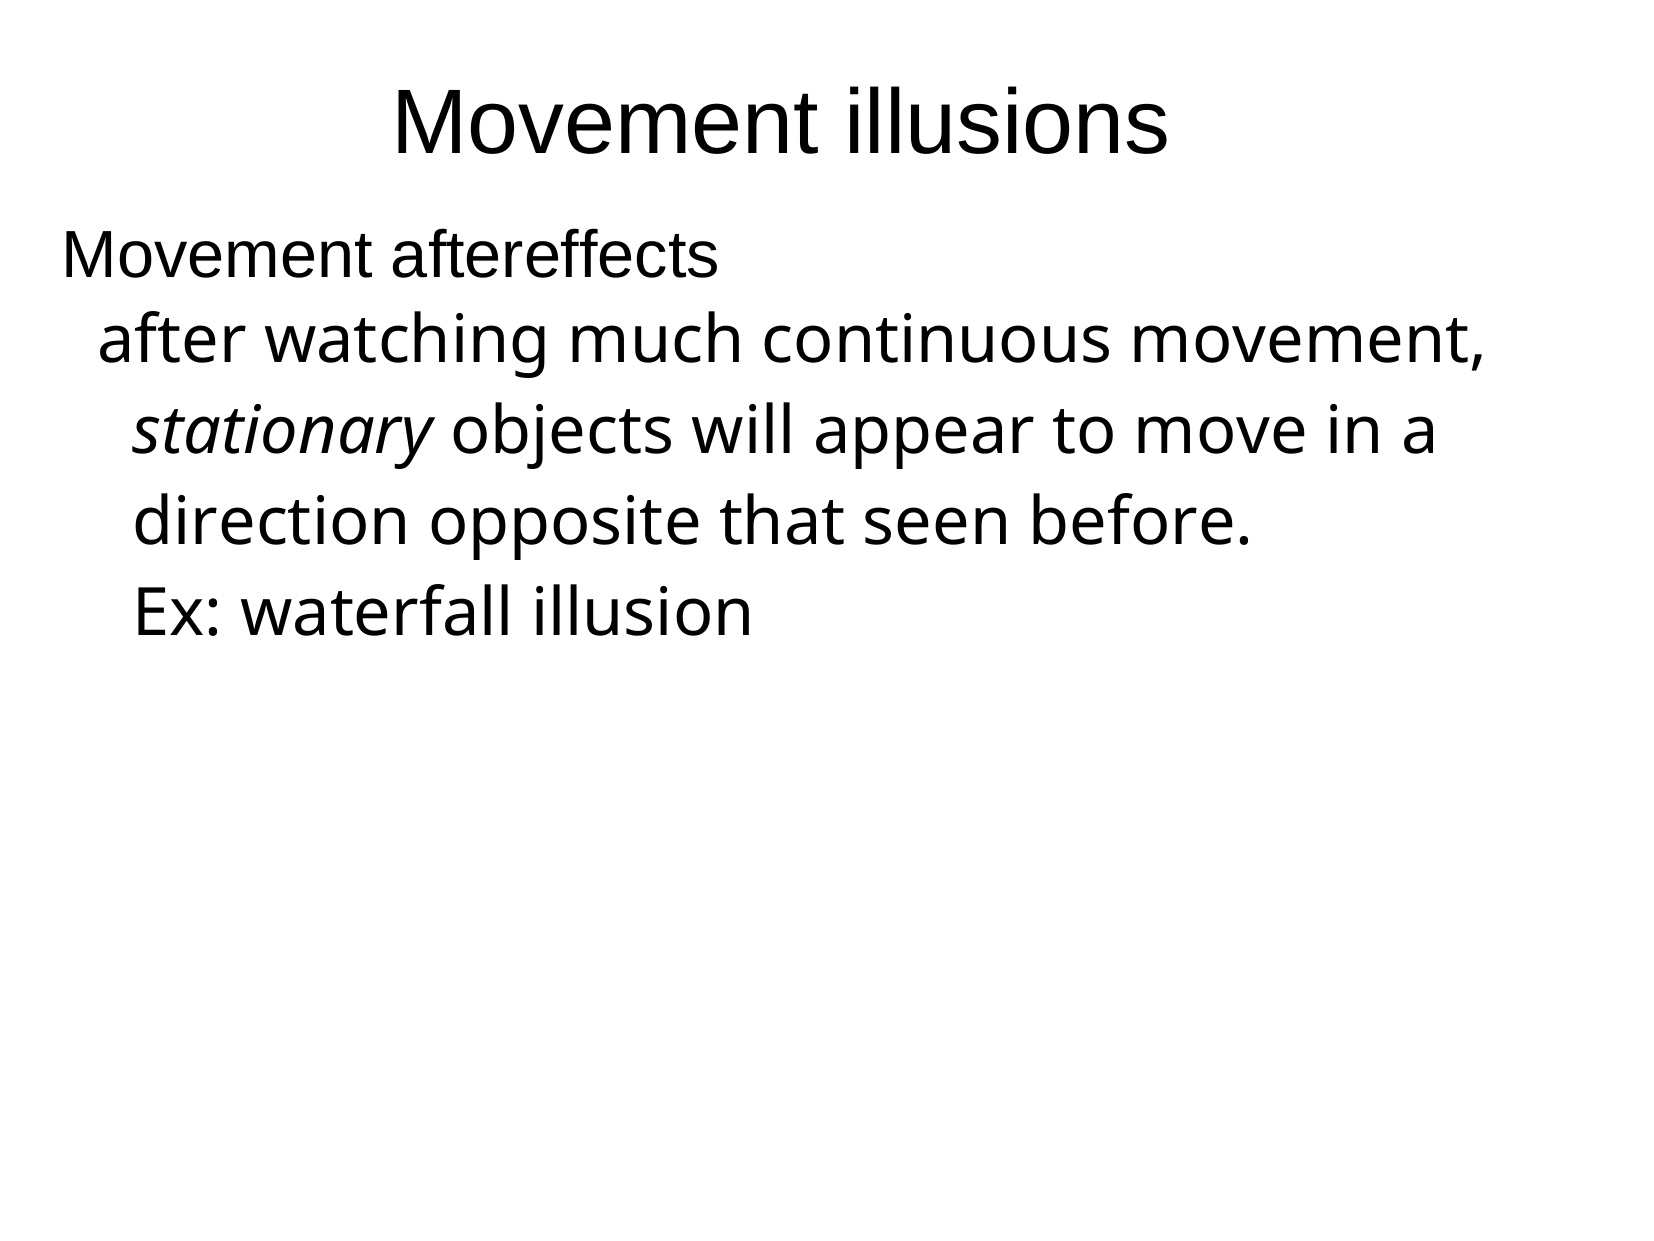

# Movement illusions
Movement aftereffects
after watching much continuous movement, stationary objects will appear to move in a direction opposite that seen before.
Ex: waterfall illusion